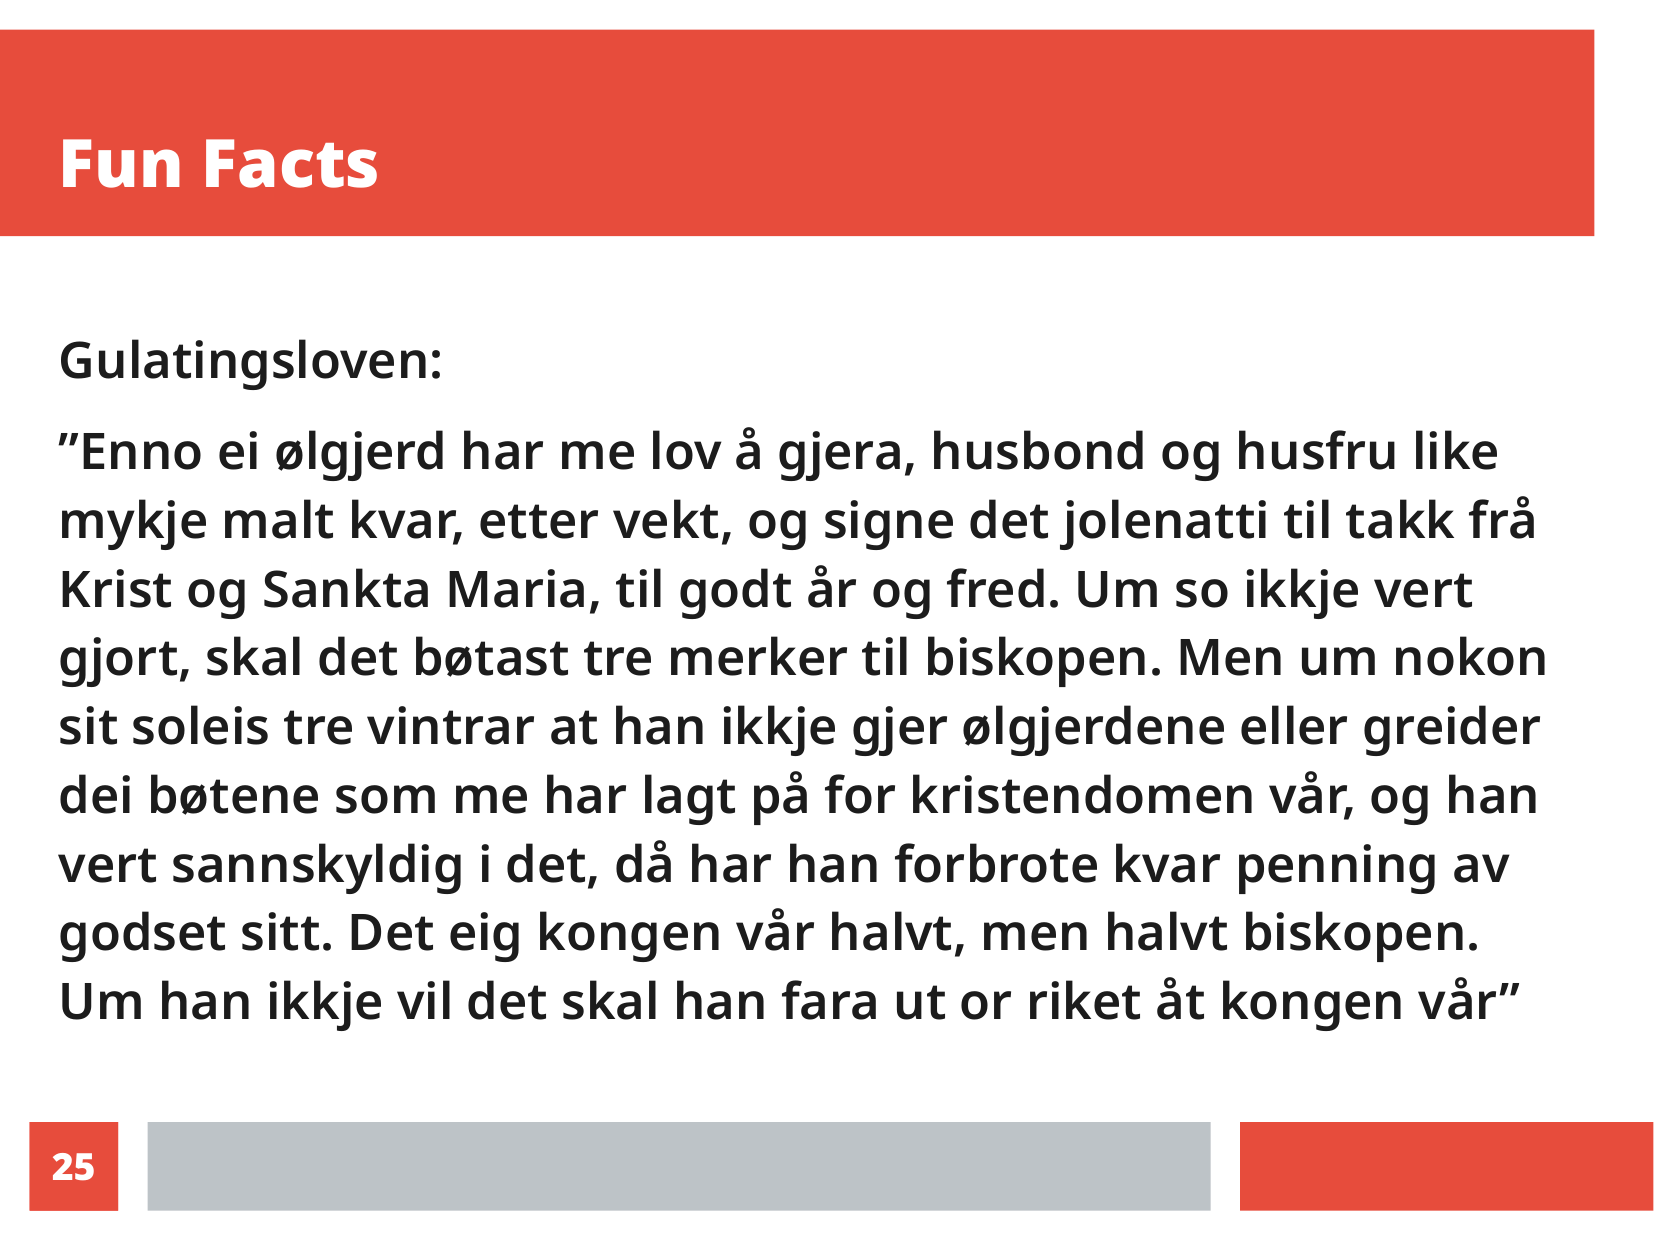

# Fun Facts
Gulatingsloven:
”Enno ei ølgjerd har me lov å gjera, husbond og husfru like mykje malt kvar, etter vekt, og signe det jolenatti til takk frå Krist og Sankta Maria, til godt år og fred. Um so ikkje vert gjort, skal det bøtast tre merker til biskopen. Men um nokon sit soleis tre vintrar at han ikkje gjer ølgjerdene eller greider dei bøtene som me har lagt på for kristendomen vår, og han vert sannskyldig i det, då har han forbrote kvar penning av godset sitt. Det eig kongen vår halvt, men halvt biskopen. Um han ikkje vil det skal han fara ut or riket åt kongen vår”
25